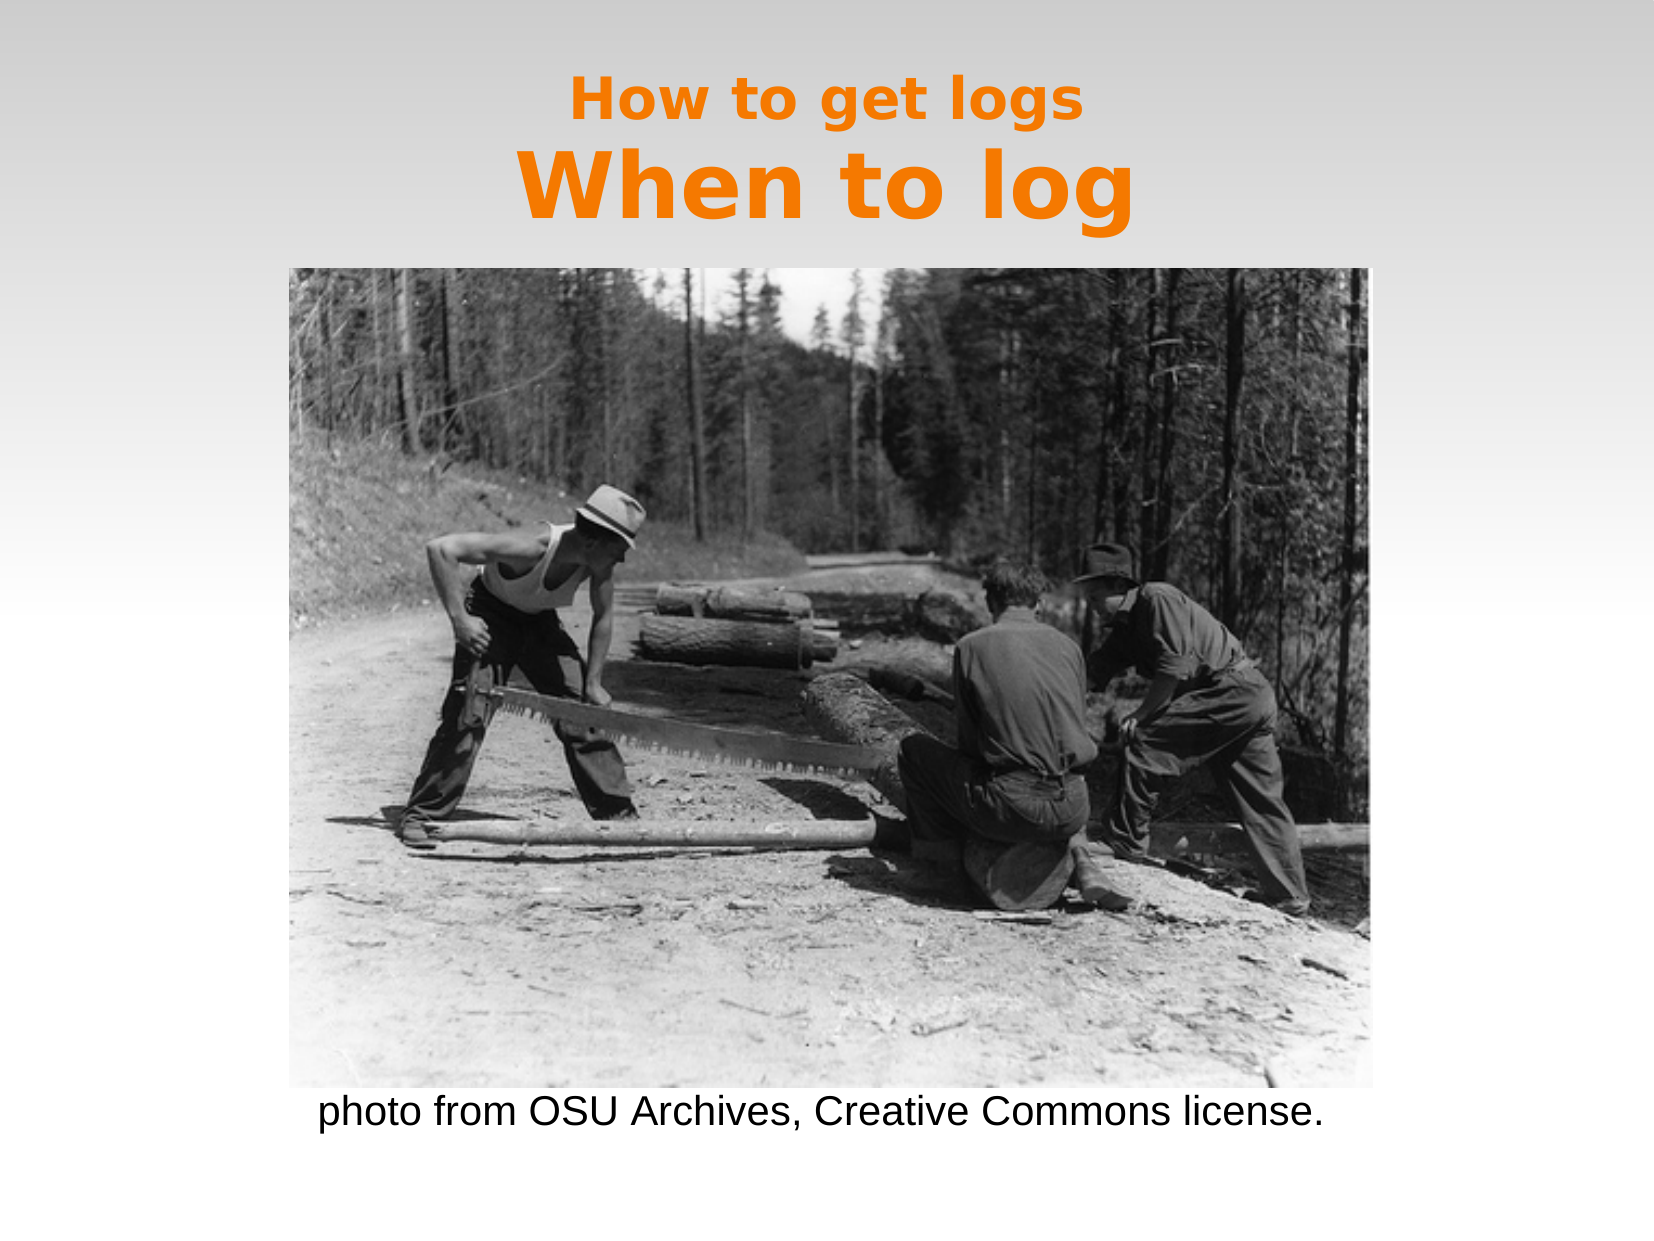

# How to get logs When to log
photo from OSU Archives, Creative Commons license.